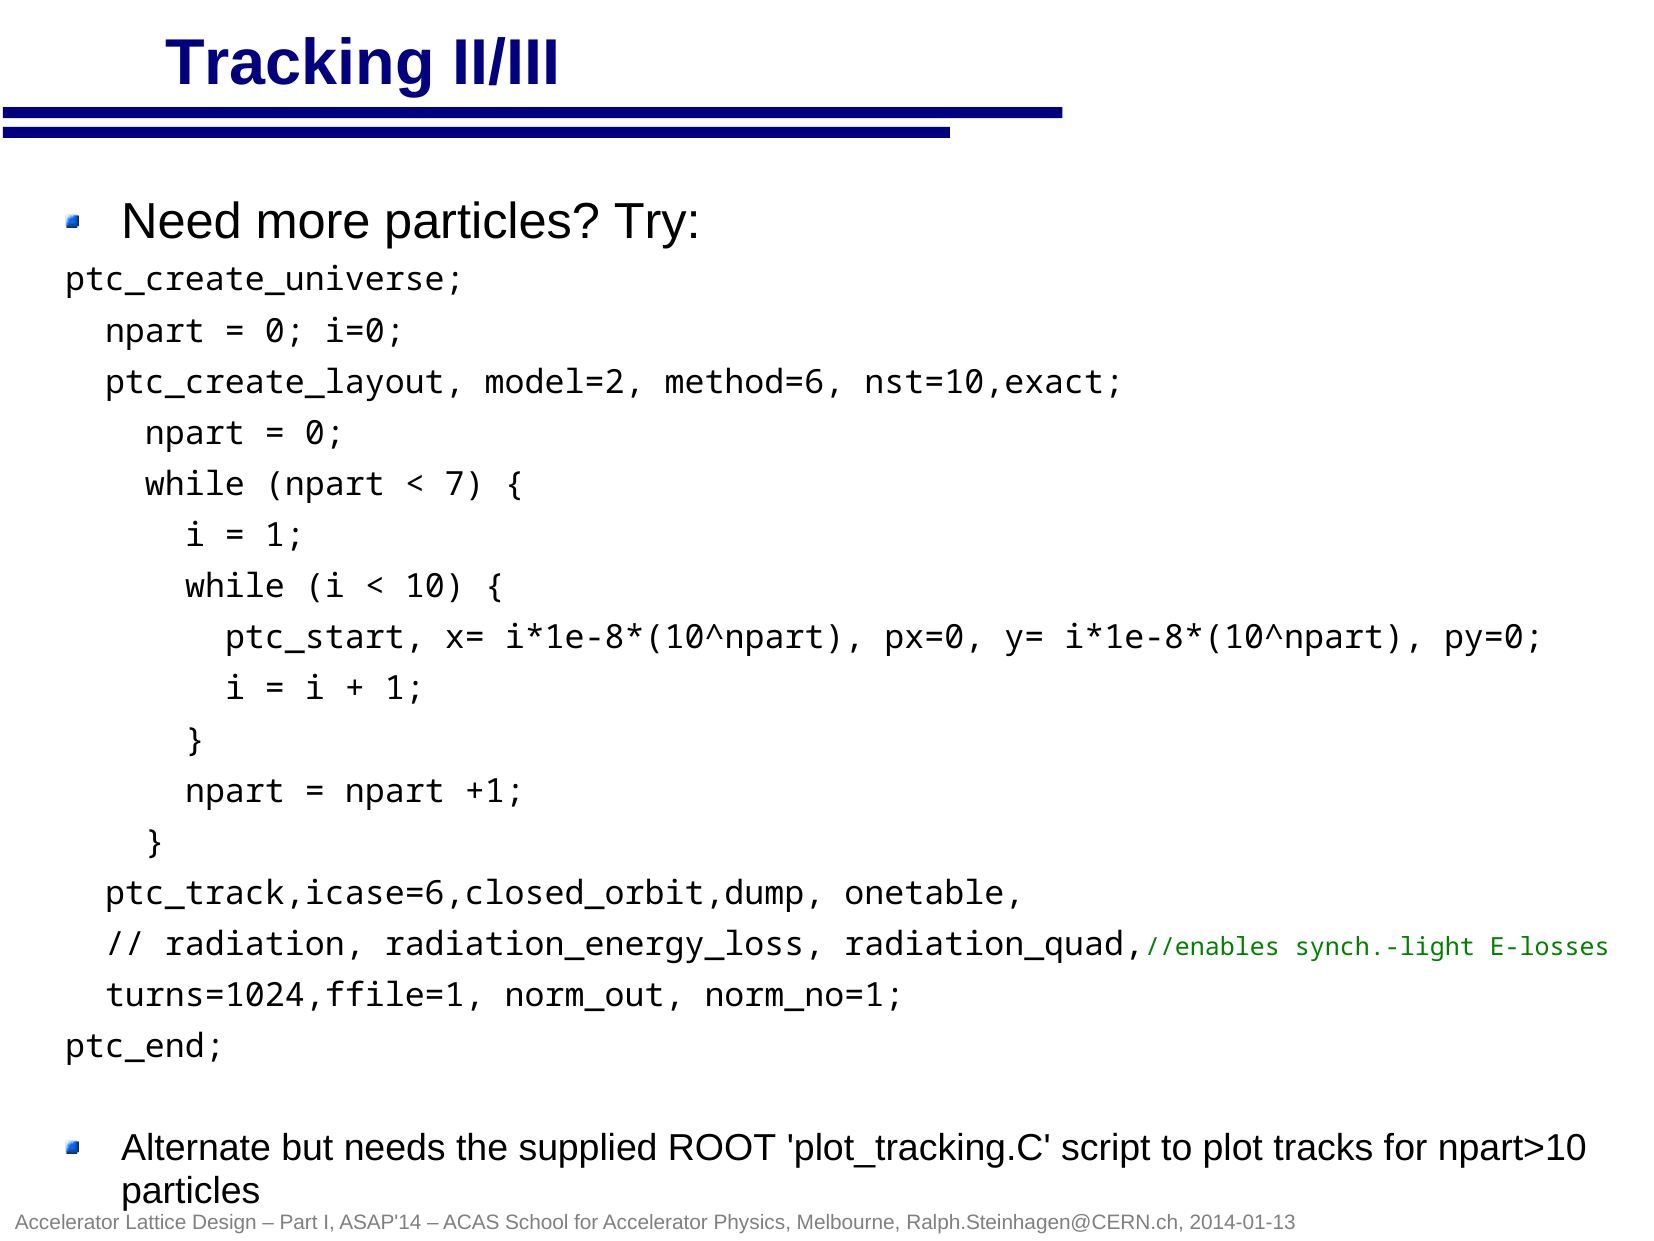

# Tracking II/III
Need more particles? Try:
ptc_create_universe;
 npart = 0; i=0;
 ptc_create_layout, model=2, method=6, nst=10,exact;
 npart = 0;
 while (npart < 7) {
 i = 1;
 while (i < 10) {
 ptc_start, x= i*1e-8*(10^npart), px=0, y= i*1e-8*(10^npart), py=0;
 i = i + 1;
 }
 npart = npart +1;
 }
 ptc_track,icase=6,closed_orbit,dump, onetable,
 // radiation, radiation_energy_loss, radiation_quad,//enables synch.-light E-losses
 turns=1024,ffile=1, norm_out, norm_no=1;
ptc_end;
Alternate but needs the supplied ROOT 'plot_tracking.C' script to plot tracks for npart>10 particles